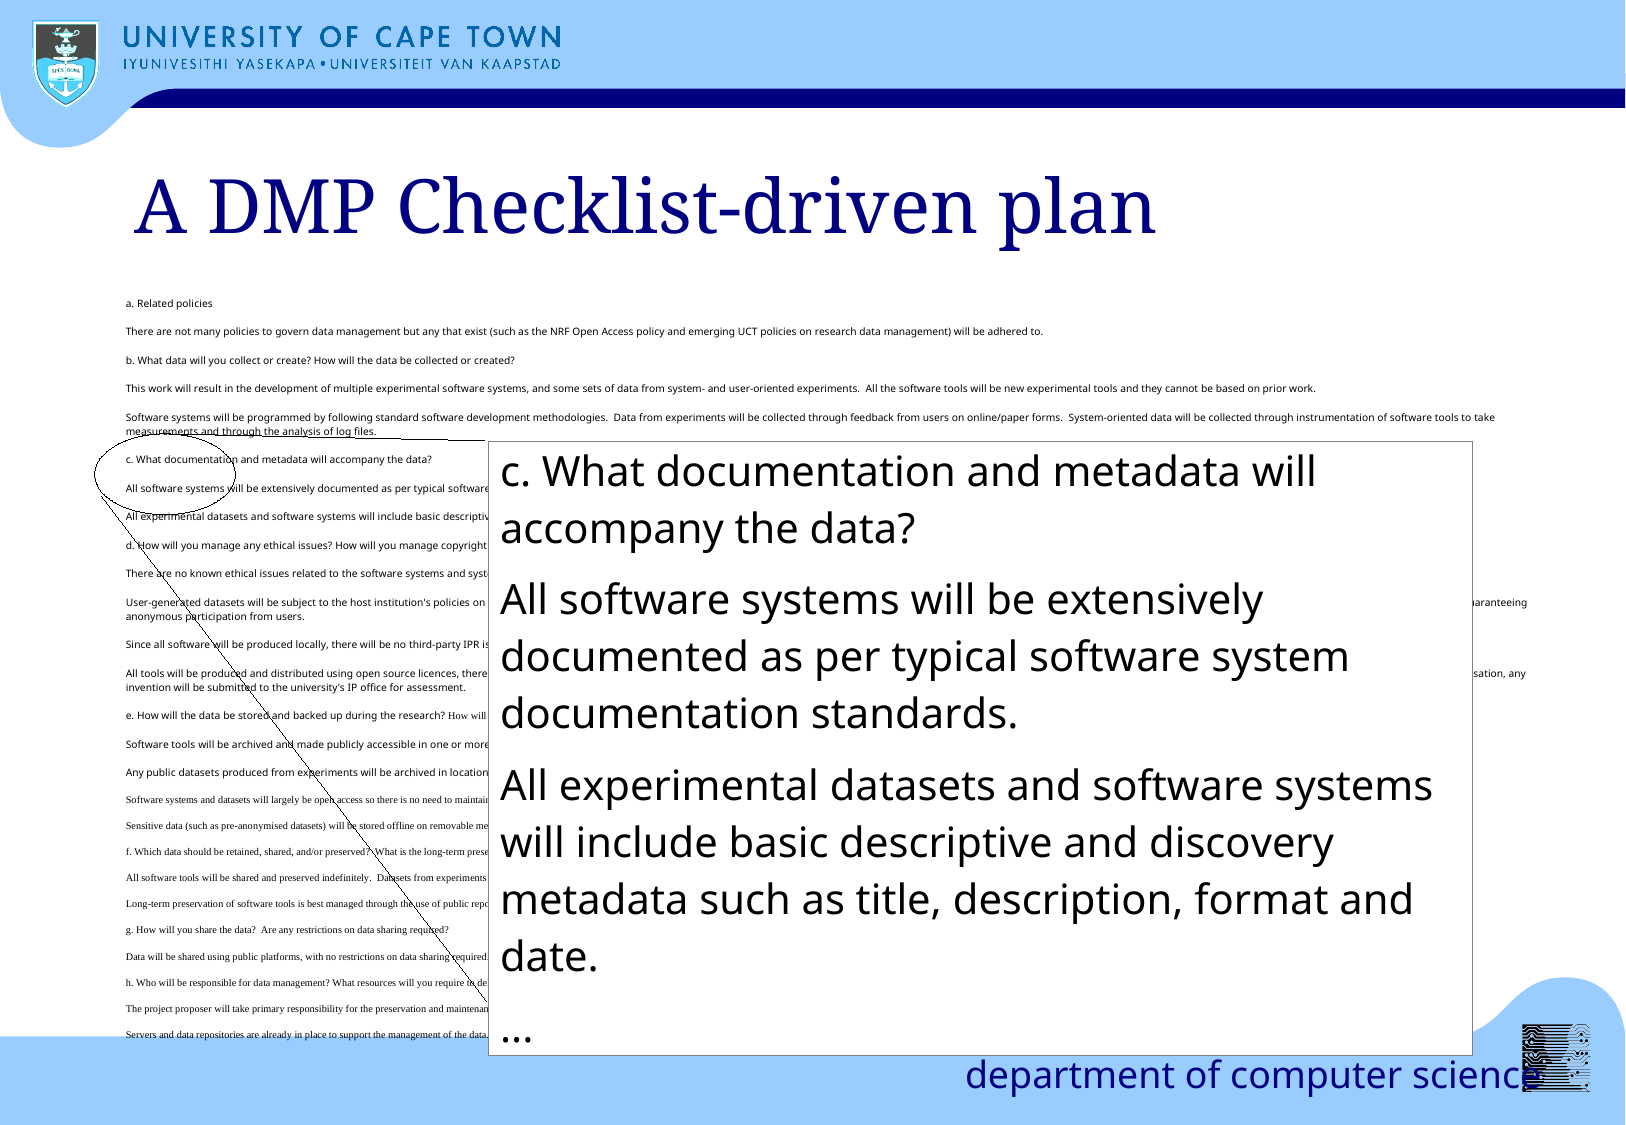

# A DMP Checklist-driven plan
a. Related policies
There are not many policies to govern data management but any that exist (such as the NRF Open Access policy and emerging UCT policies on research data management) will be adhered to.
b. What data will you collect or create? How will the data be collected or created?
This work will result in the development of multiple experimental software systems, and some sets of data from system- and user-oriented experiments. All the software tools will be new experimental tools and they cannot be based on prior work.
Software systems will be programmed by following standard software development methodologies. Data from experiments will be collected through feedback from users on online/paper forms. System-oriented data will be collected through instrumentation of software tools to take measurements and through the analysis of log files.
c. What documentation and metadata will accompany the data?
All software systems will be extensively documented as per typical software system documentation standards.
All experimental datasets and software systems will include basic descriptive and discovery metadata such as title, description, format and date.
d. How will you manage any ethical issues? How will you manage copyright and Intellectual Property Rights (IPR) issues?
There are no known ethical issues related to the software systems and system-generated datasets.
User-generated datasets will be subject to the host institution's policies on Ethics in Research. This includes the submission of a protocol to an institutional review committee to obtain approval before any users are involved in experiments, providing full disclosure to users and guaranteeing anonymous participation from users.
Since all software will be produced locally, there will be no third-party IPR issues.
All tools will be produced and distributed using open source licences, thereby enforcing copyright. Given that the aim of distributing experimental tools is to foster research, there is no intention to seek commercialisation at this stage. If there is a future possibility of commercialisation, any invention will be submitted to the university's IP office for assessment.
e. How will the data be stored and backed up during the research? How will you manage access and security?
Software tools will be archived and made publicly accessible in one or more of the following locations: Digital Libraries Laboratory website (where all past work can be found) and Department of Computer Science Research Repository (pubs.cs.uct.ac.za).
Any public datasets produced from experiments will be archived in locations such as: OpenUCT (campus-wide IR, open.uct.ac.za), or DataFirst (an established data repository, based at UCT).
Software systems and datasets will largely be open access so there is no need to maintain access-level security.
Sensitive data (such as pre-anonymised datasets) will be stored offline on removable media and not shared.
f. Which data should be retained, shared, and/or preserved? What is the long-term preservation plan for the dataset?
All software tools will be shared and preserved indefinitely. Datasets from experiments will be preserved and shared as they will be related to publications and data analyses.
Long-term preservation of software tools is best managed through the use of public repositories such as Github, and the use of simple websites to share software packages.
g. How will you share the data? Are any restrictions on data sharing required?
Data will be shared using public platforms, with no restrictions on data sharing required.
h. Who will be responsible for data management? What resources will you require to deliver your plan?
The project proposer will take primary responsibility for the preservation and maintenance of all tools and any datasets produced. Reuse will be promoted both locally and in external projects and, where possible, the tools will be included in catalogues of toolkits for research.
Servers and data repositories are already in place to support the management of the data.
c. What documentation and metadata will accompany the data?
All software systems will be extensively documented as per typical software system documentation standards.
All experimental datasets and software systems will include basic descriptive and discovery metadata such as title, description, format and date.
...